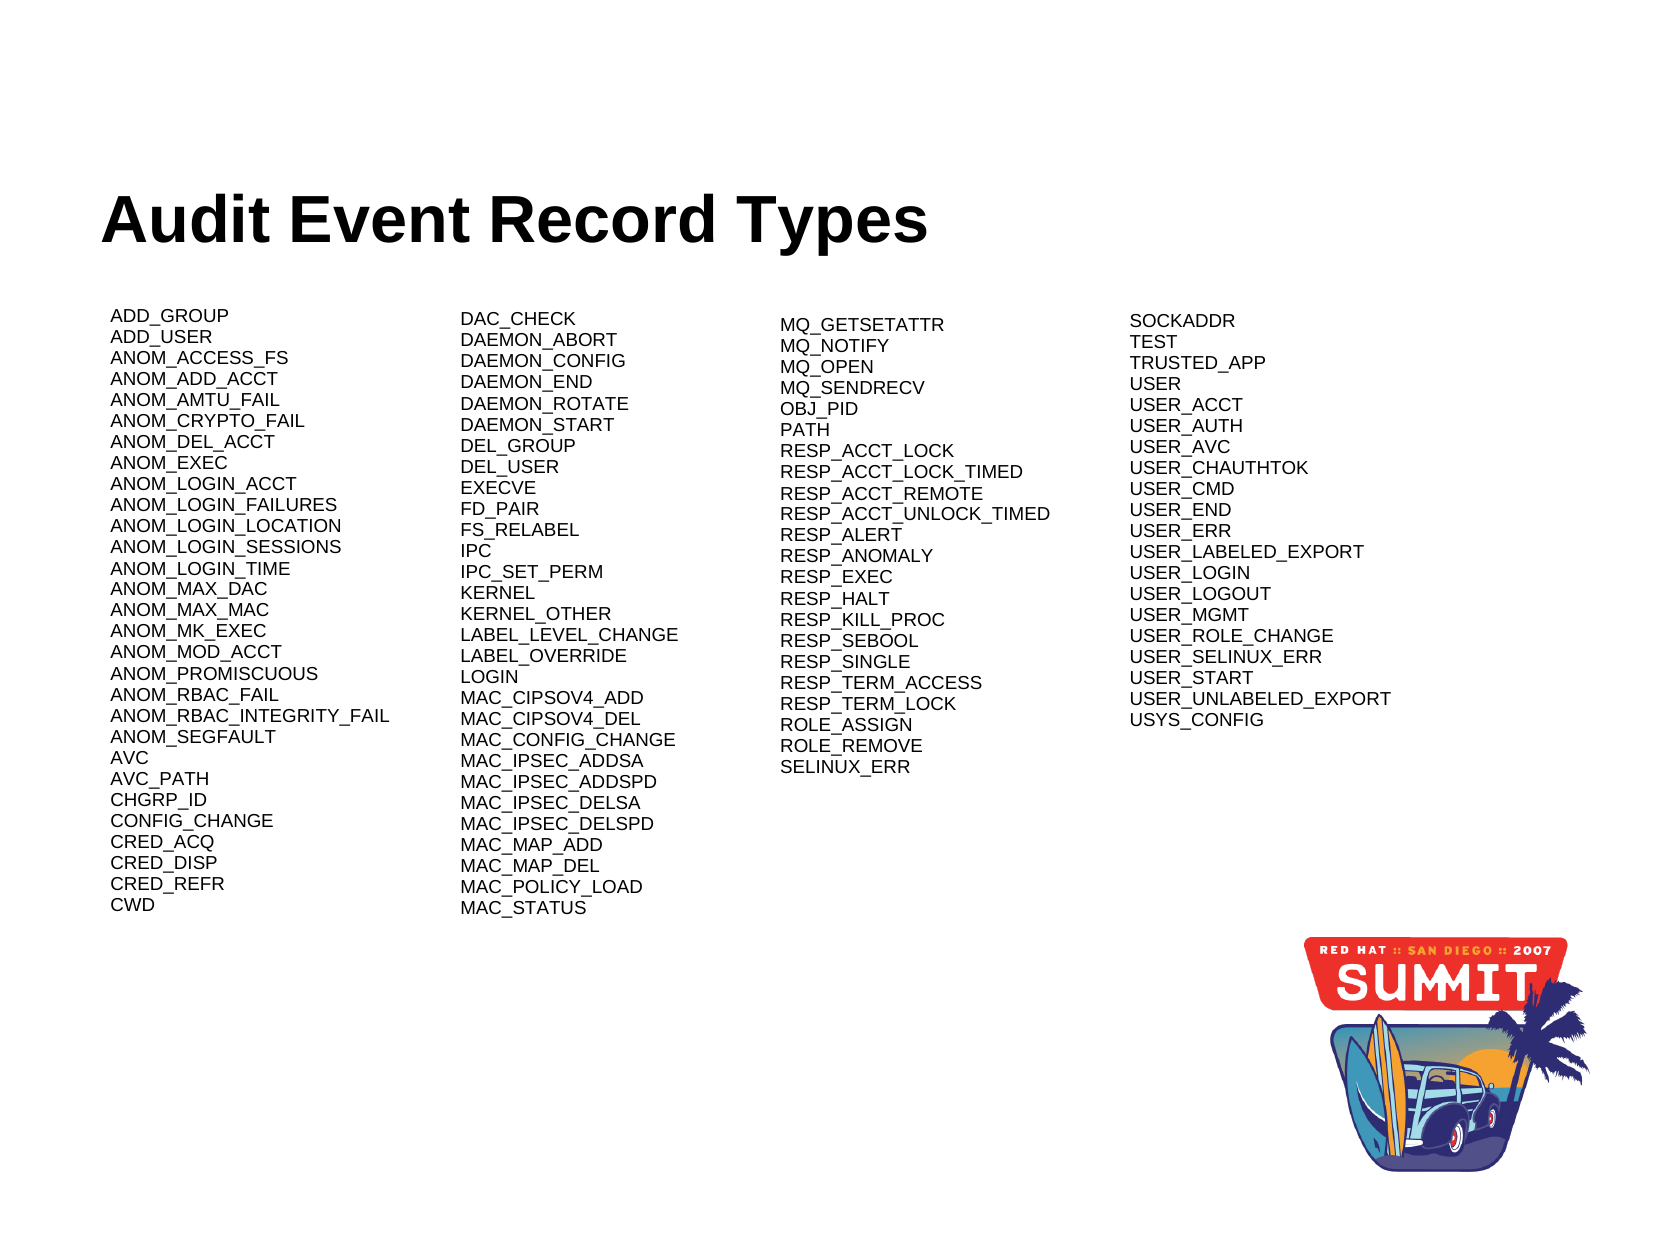

# Audit Event Record Types
ADD_GROUP
ADD_USER
ANOM_ACCESS_FS
ANOM_ADD_ACCT
ANOM_AMTU_FAIL
ANOM_CRYPTO_FAIL
ANOM_DEL_ACCT
ANOM_EXEC
ANOM_LOGIN_ACCT
ANOM_LOGIN_FAILURES
ANOM_LOGIN_LOCATION
ANOM_LOGIN_SESSIONS
ANOM_LOGIN_TIME
ANOM_MAX_DAC
ANOM_MAX_MAC
ANOM_MK_EXEC
ANOM_MOD_ACCT
ANOM_PROMISCUOUS
ANOM_RBAC_FAIL
ANOM_RBAC_INTEGRITY_FAIL
ANOM_SEGFAULT
AVC
AVC_PATH
CHGRP_ID
CONFIG_CHANGE
CRED_ACQ
CRED_DISP
CRED_REFR
CWD
DAC_CHECK
DAEMON_ABORT
DAEMON_CONFIG
DAEMON_END
DAEMON_ROTATE
DAEMON_START
DEL_GROUP
DEL_USER
EXECVE
FD_PAIR
FS_RELABEL
IPC
IPC_SET_PERM
KERNEL
KERNEL_OTHER
LABEL_LEVEL_CHANGE
LABEL_OVERRIDE
LOGIN
MAC_CIPSOV4_ADD
MAC_CIPSOV4_DEL
MAC_CONFIG_CHANGE
MAC_IPSEC_ADDSA
MAC_IPSEC_ADDSPD
MAC_IPSEC_DELSA
MAC_IPSEC_DELSPD
MAC_MAP_ADD
MAC_MAP_DEL
MAC_POLICY_LOAD
MAC_STATUS
SOCKADDR
TEST
TRUSTED_APP
USER
USER_ACCT
USER_AUTH
USER_AVC
USER_CHAUTHTOK
USER_CMD
USER_END
USER_ERR
USER_LABELED_EXPORT
USER_LOGIN
USER_LOGOUT
USER_MGMT
USER_ROLE_CHANGE
USER_SELINUX_ERR
USER_START
USER_UNLABELED_EXPORT
USYS_CONFIG
MQ_GETSETATTR
MQ_NOTIFY
MQ_OPEN
MQ_SENDRECV
OBJ_PID
PATH
RESP_ACCT_LOCK
RESP_ACCT_LOCK_TIMED
RESP_ACCT_REMOTE
RESP_ACCT_UNLOCK_TIMED
RESP_ALERT
RESP_ANOMALY
RESP_EXEC
RESP_HALT
RESP_KILL_PROC
RESP_SEBOOL
RESP_SINGLE
RESP_TERM_ACCESS
RESP_TERM_LOCK
ROLE_ASSIGN
ROLE_REMOVE
SELINUX_ERR